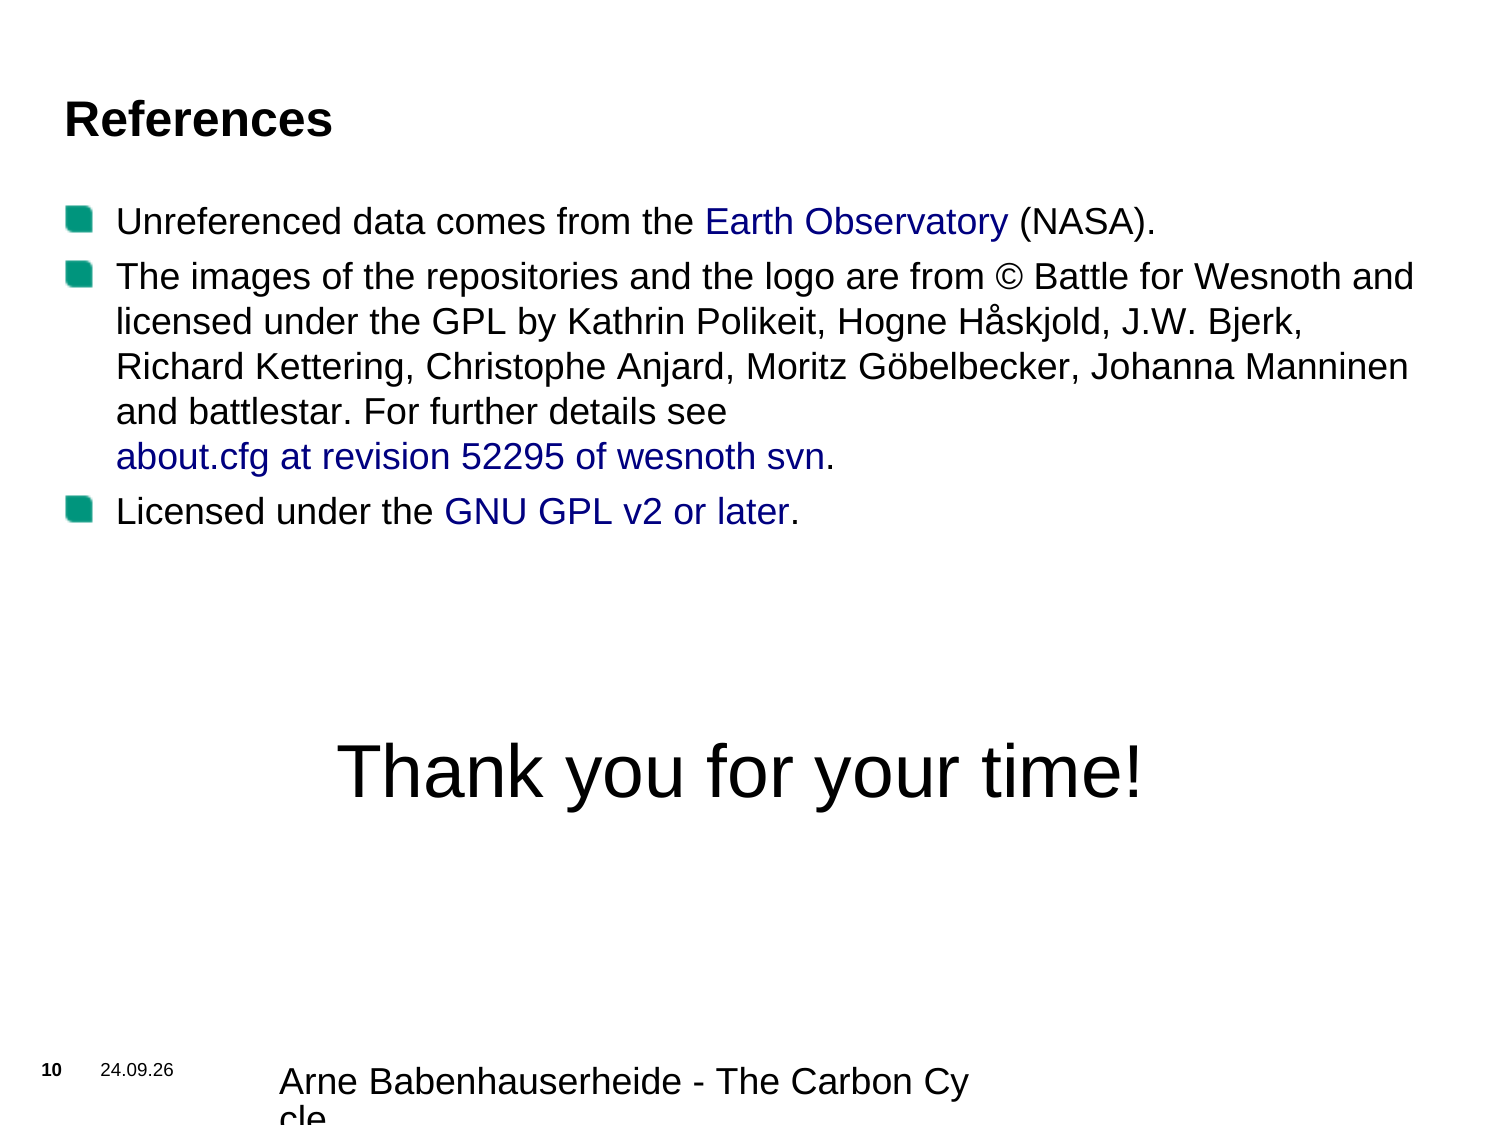

# References
Unreferenced data comes from the Earth Observatory (NASA).
The images of the repositories and the logo are from © Battle for Wesnoth and licensed under the GPL by Kathrin Polikeit, Hogne Håskjold, J.W. Bjerk, Richard Kettering, Christophe Anjard, Moritz Göbelbecker, Johanna Manninen and battlestar. For further details see about.cfg at revision 52295 of wesnoth svn.
Licensed under the GNU GPL v2 or later.
Thank you for your time!
Arne Babenhauserheide - The Carbon Cycle